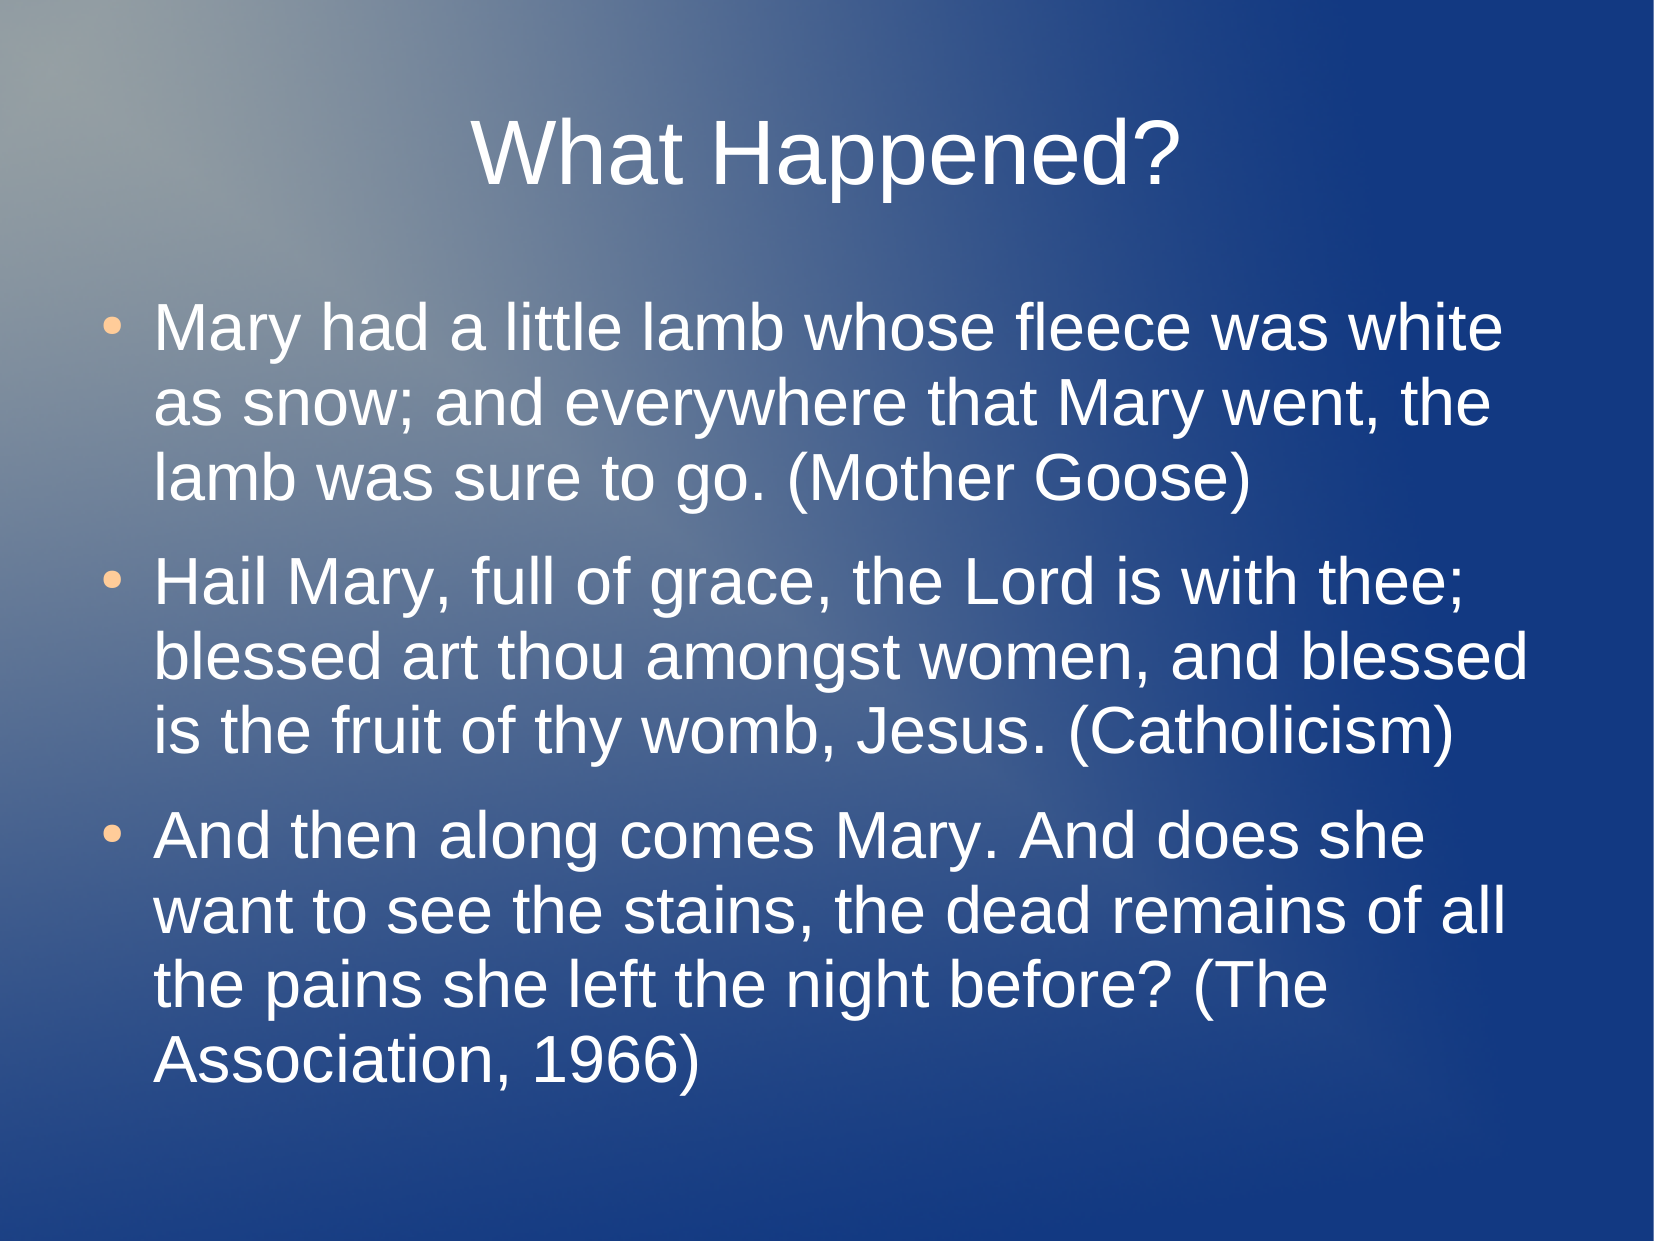

# What Happened?
Mary had a little lamb whose fleece was white as snow; and everywhere that Mary went, the lamb was sure to go. (Mother Goose)
Hail Mary, full of grace, the Lord is with thee; blessed art thou amongst women, and blessed is the fruit of thy womb, Jesus. (Catholicism)
And then along comes Mary. And does she want to see the stains, the dead remains of all the pains she left the night before? (The Association, 1966)